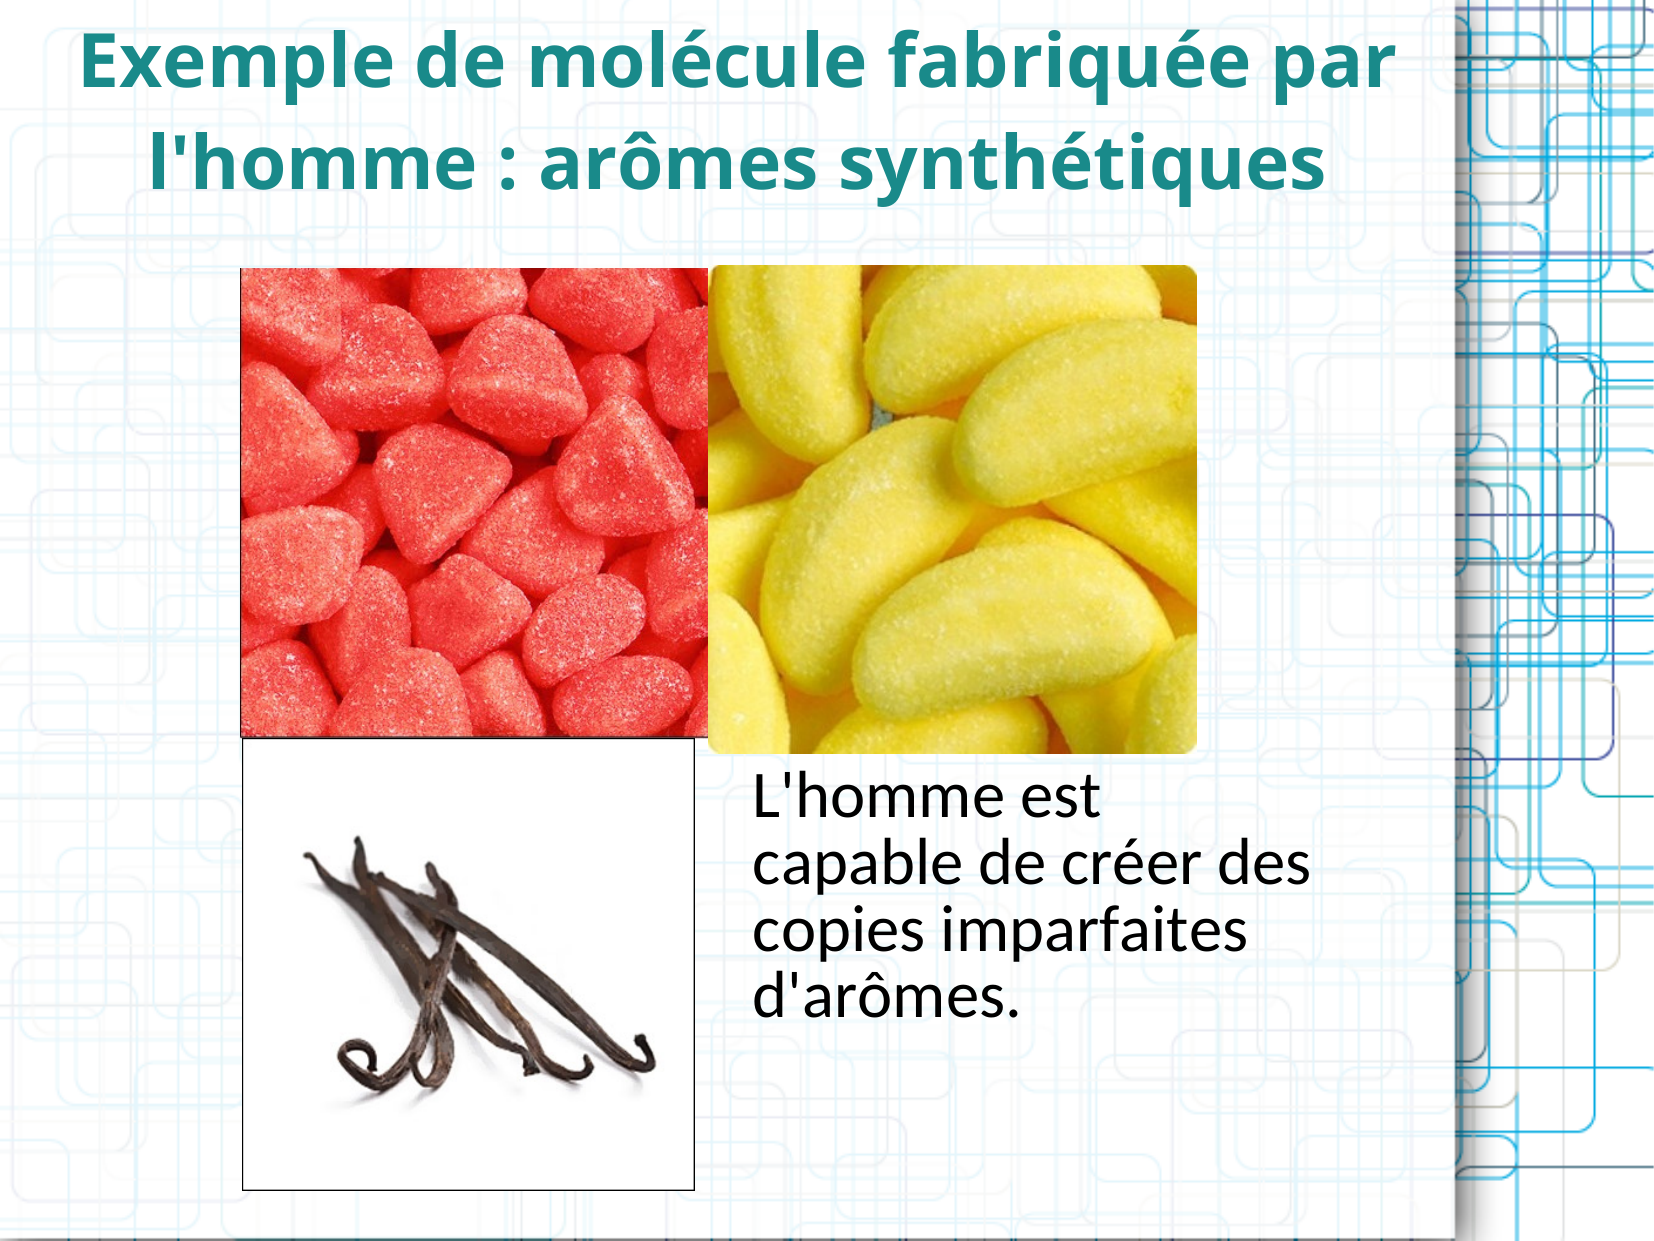

# Exemple de molécule fabriquée par l'homme : arômes synthétiques
L'homme est capable de créer des copies imparfaites d'arômes.